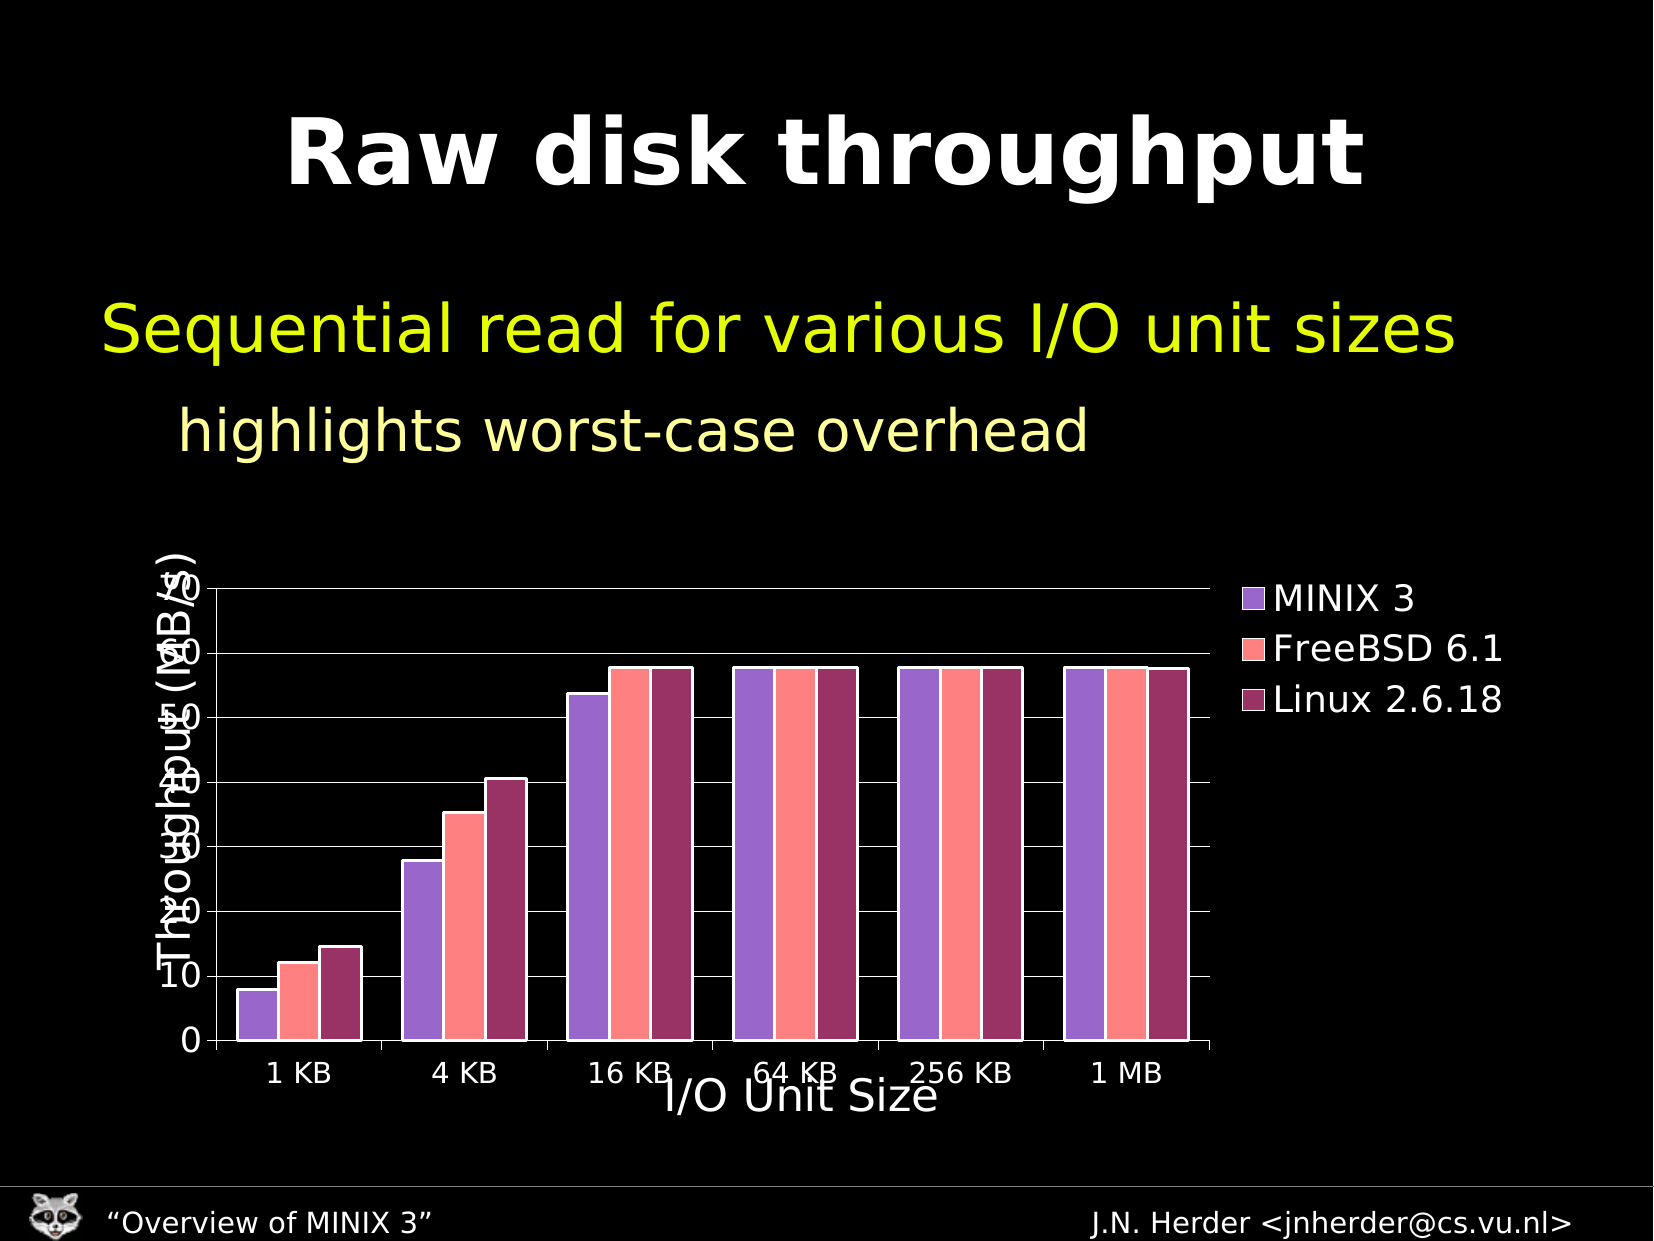

# Raw disk throughput
Sequential read for various I/O unit sizes
highlights worst-case overhead
### Chart
| Category | MINIX 3 | FreeBSD 6.1 | Linux 2.6.18 |
|---|---|---|---|
| 1 KB | 7.96 | 12.16 | 14.64 |
| 4 KB | 27.92 | 35.31 | 40.56 |
| 16 KB | 53.73 | 57.77 | 57.77 |
| 64 KB | 57.77 | 57.74 | 57.78 |
| 256 KB | 57.77 | 57.76 | 57.78 |
| 1 MB | 57.77 | 57.76 | 57.68 |